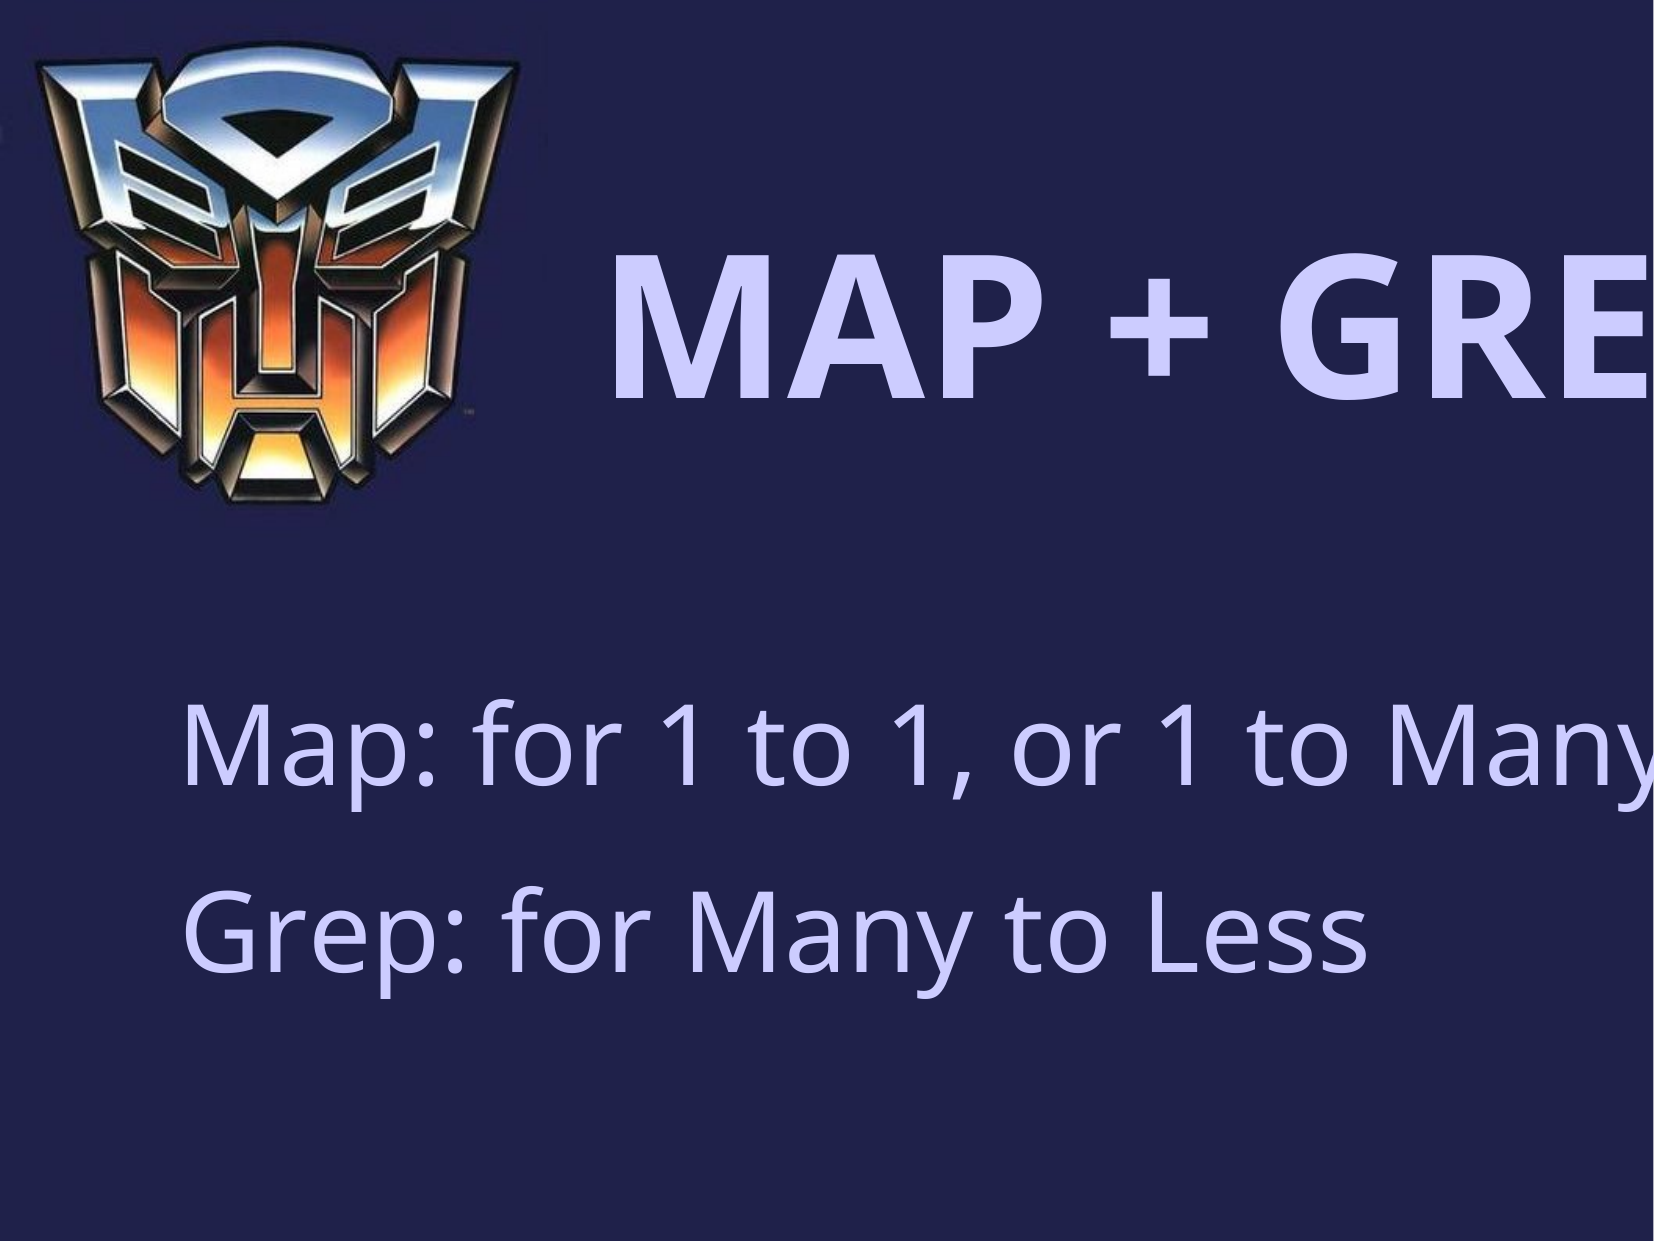

MAP + GREP
Map: for 1 to 1, or 1 to Many
Grep: for Many to Less